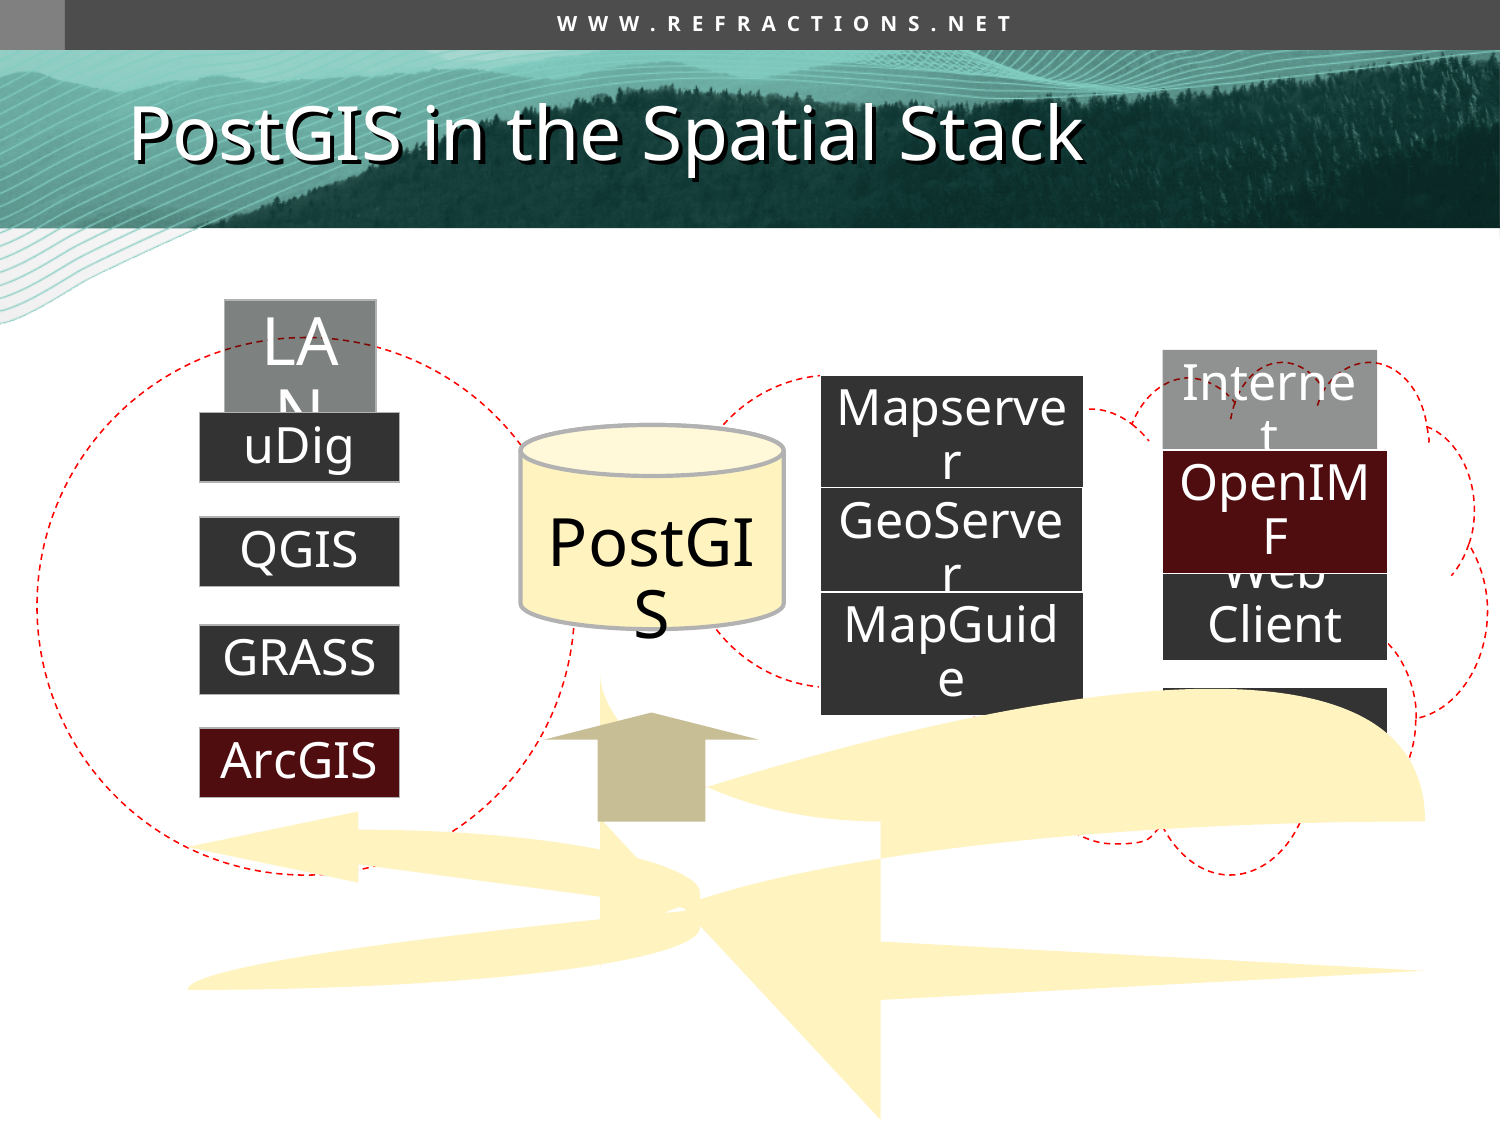

# PostGIS in the Spatial Stack
LAN
uDig
QGIS
GRASS
ArcGIS
Internet
OpenIMF
Web
Client
uDig
Mapserver
GeoServer
MapGuide
PostGIS